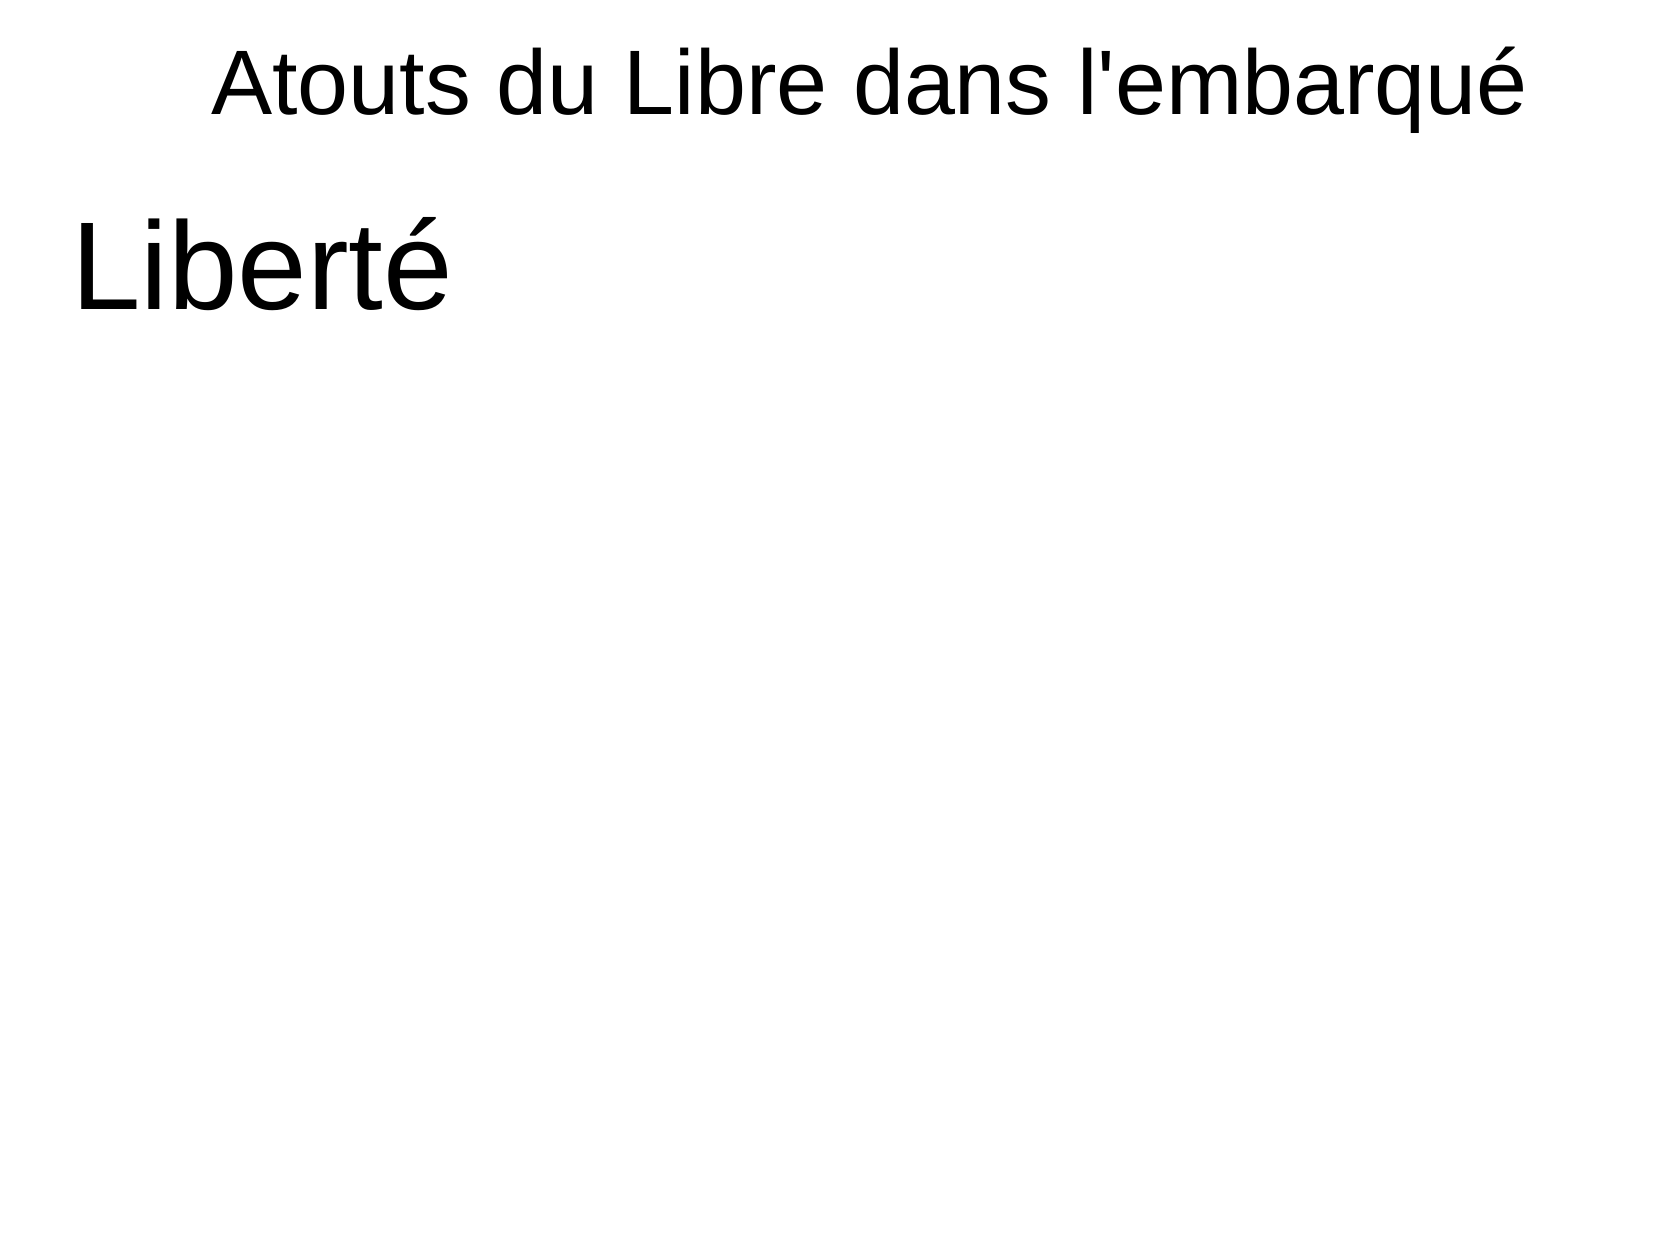

# Atouts du Libre dans l'embarqué
Liberté